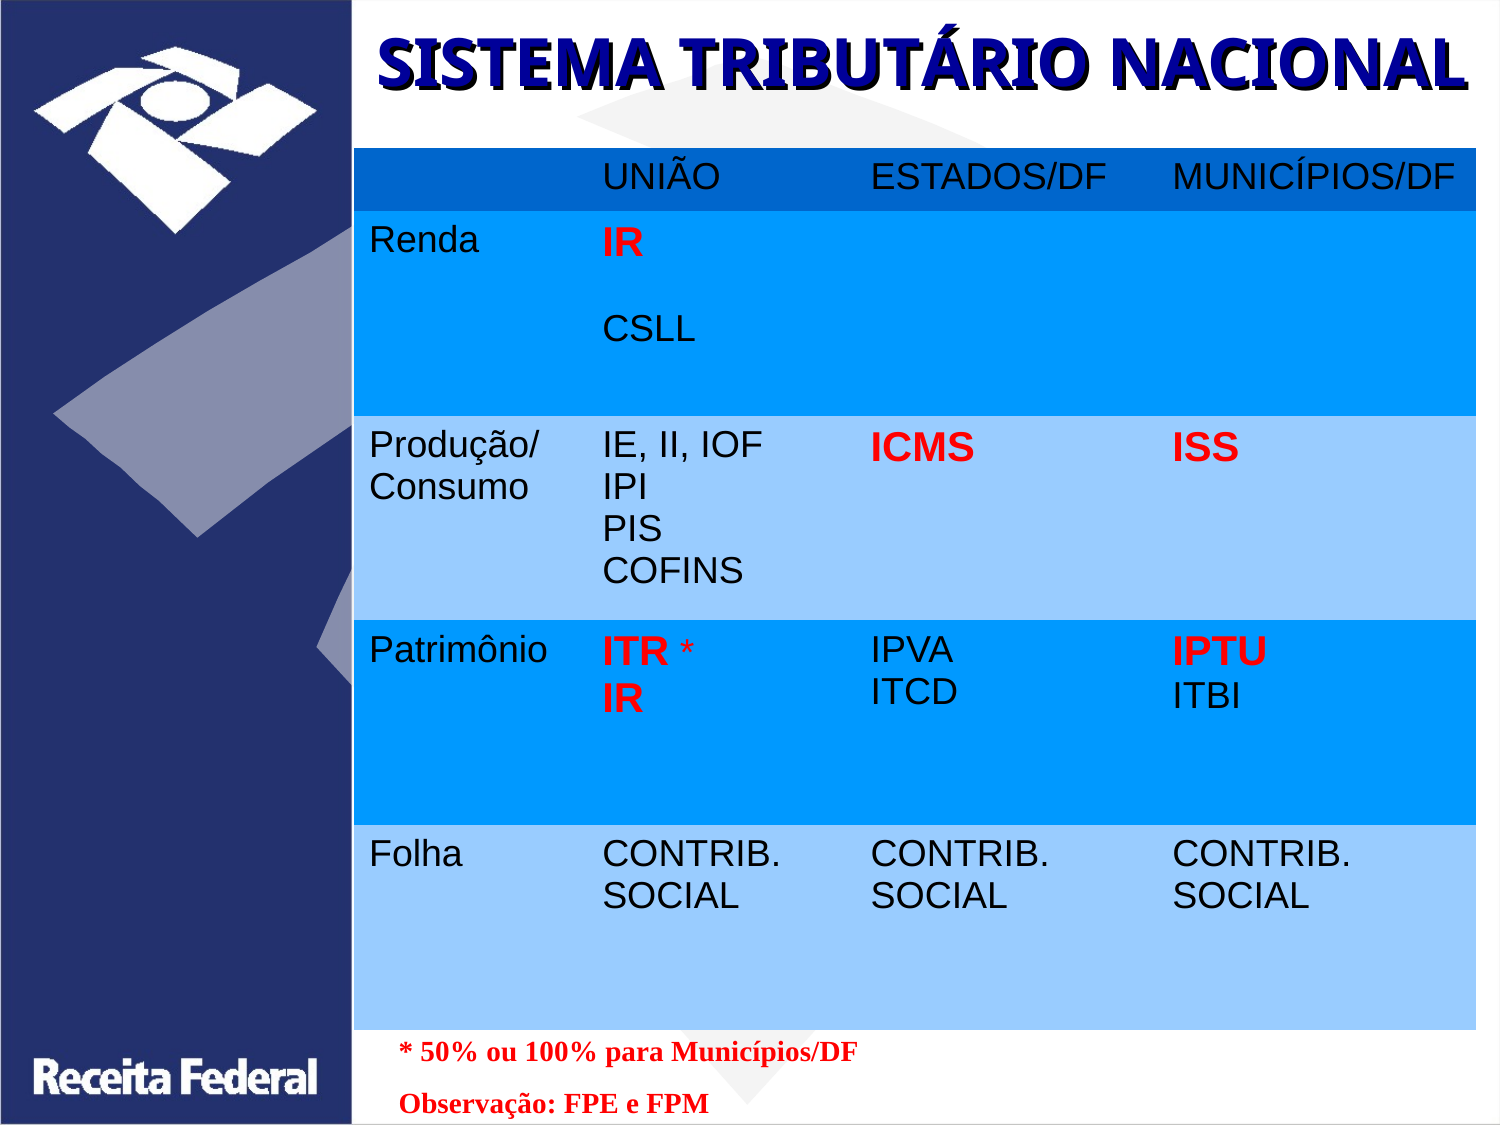

SISTEMA TRIBUTÁRIO NACIONAL
| | UNIÃO | ESTADOS/DF | MUNICÍPIOS/DF |
| --- | --- | --- | --- |
| Renda | IR CSLL | | |
| Produção/ Consumo | IE, II, IOF IPI PIS COFINS | ICMS | ISS |
| Patrimônio | ITR \* IR | IPVA ITCD | IPTU ITBI |
| Folha | CONTRIB. SOCIAL | CONTRIB. SOCIAL | CONTRIB. SOCIAL |
* 50% ou 100% para Municípios/DF
Observação: FPE e FPM